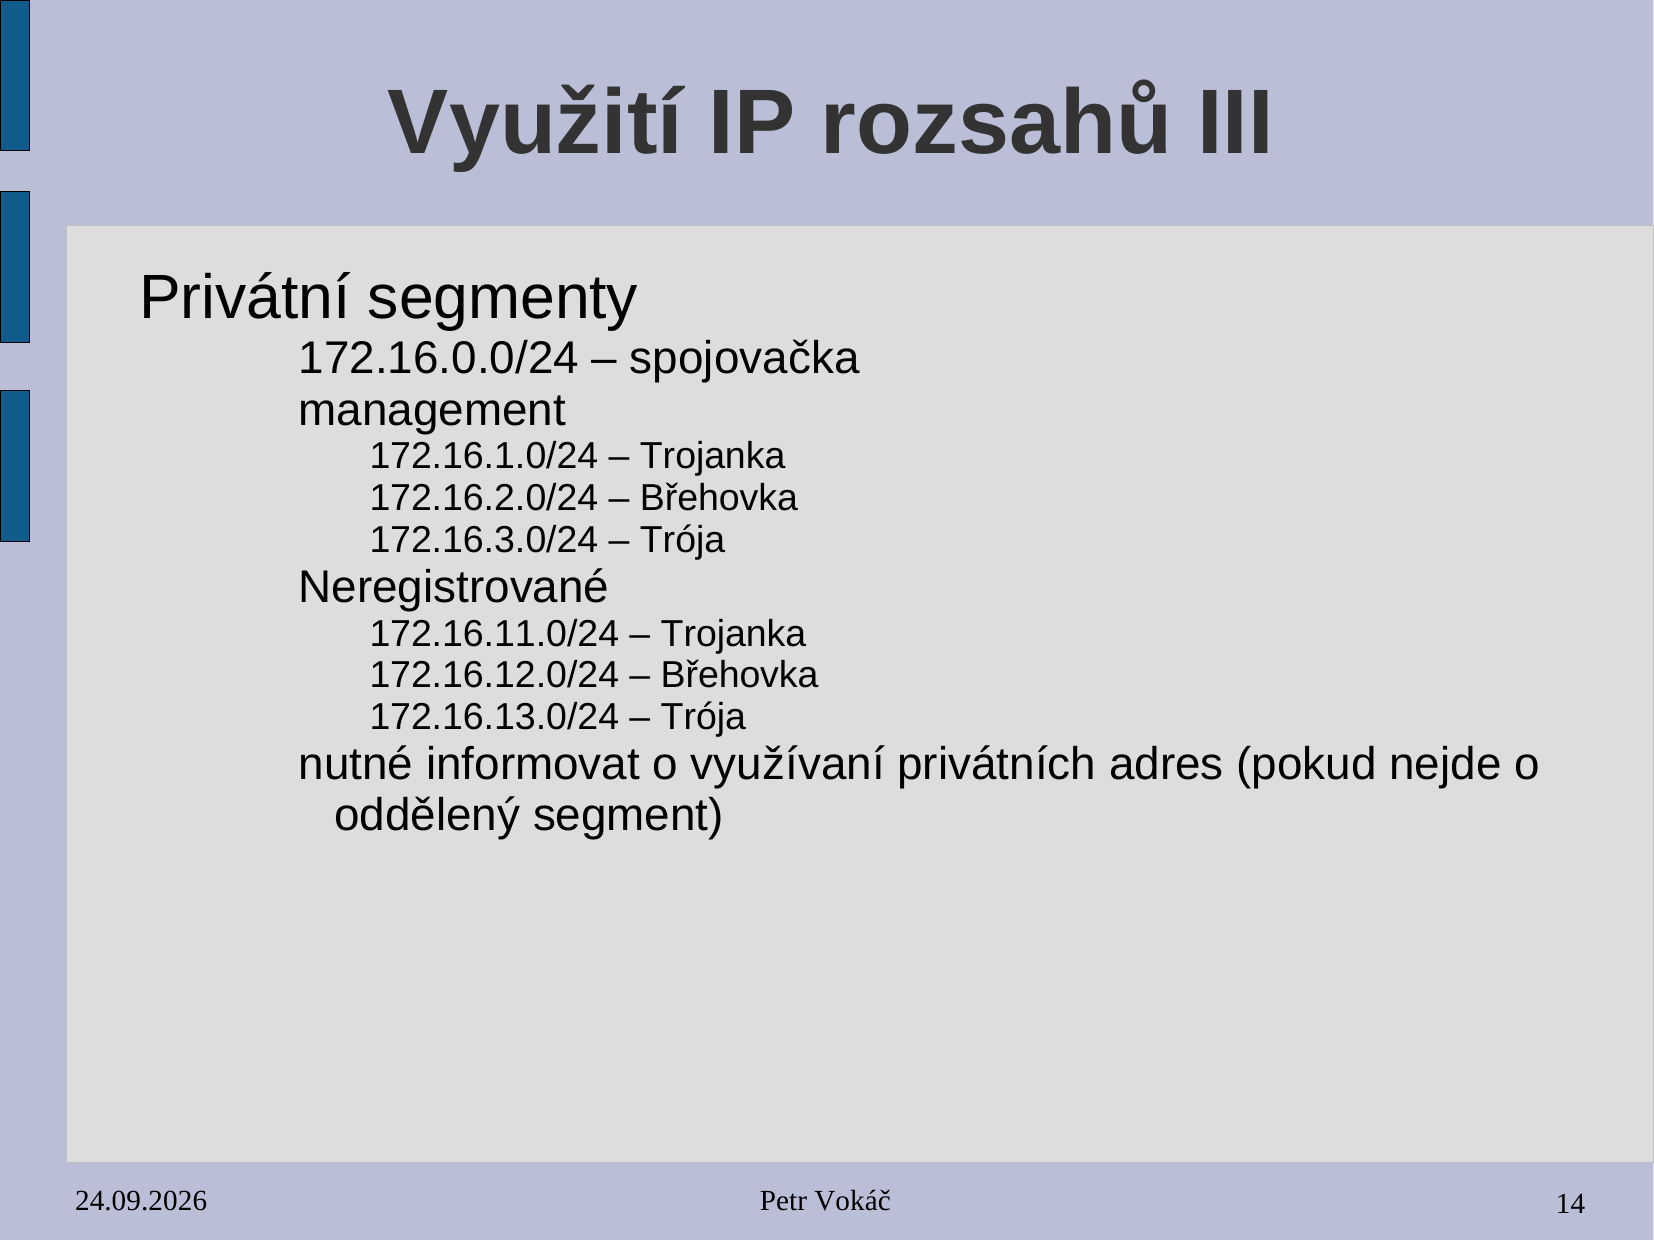

# Využití IP rozsahů III
Privátní segmenty
172.16.0.0/24 – spojovačka
management
172.16.1.0/24 – Trojanka
172.16.2.0/24 – Břehovka
172.16.3.0/24 – Trója
Neregistrované
172.16.11.0/24 – Trojanka
172.16.12.0/24 – Břehovka
172.16.13.0/24 – Trója
nutné informovat o využívaní privátních adres (pokud nejde o oddělený segment)
Petr Vokáč
14